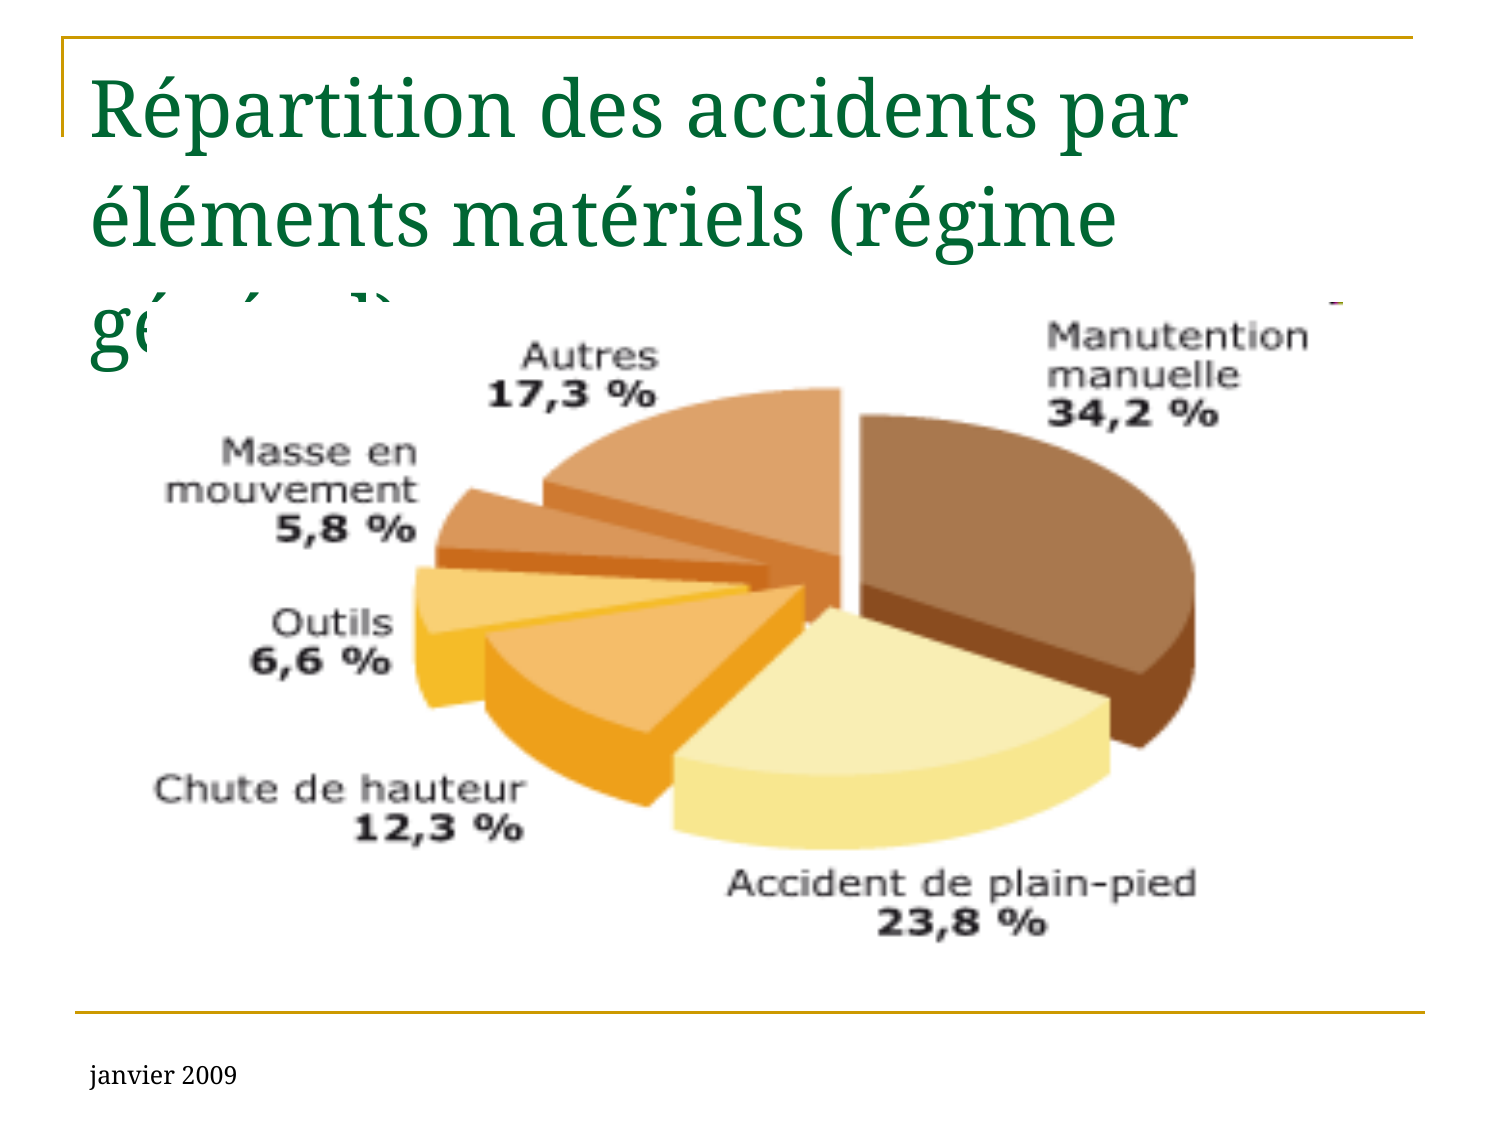

# Répartition des accidents par éléments matériels (régime général)
janvier 2009